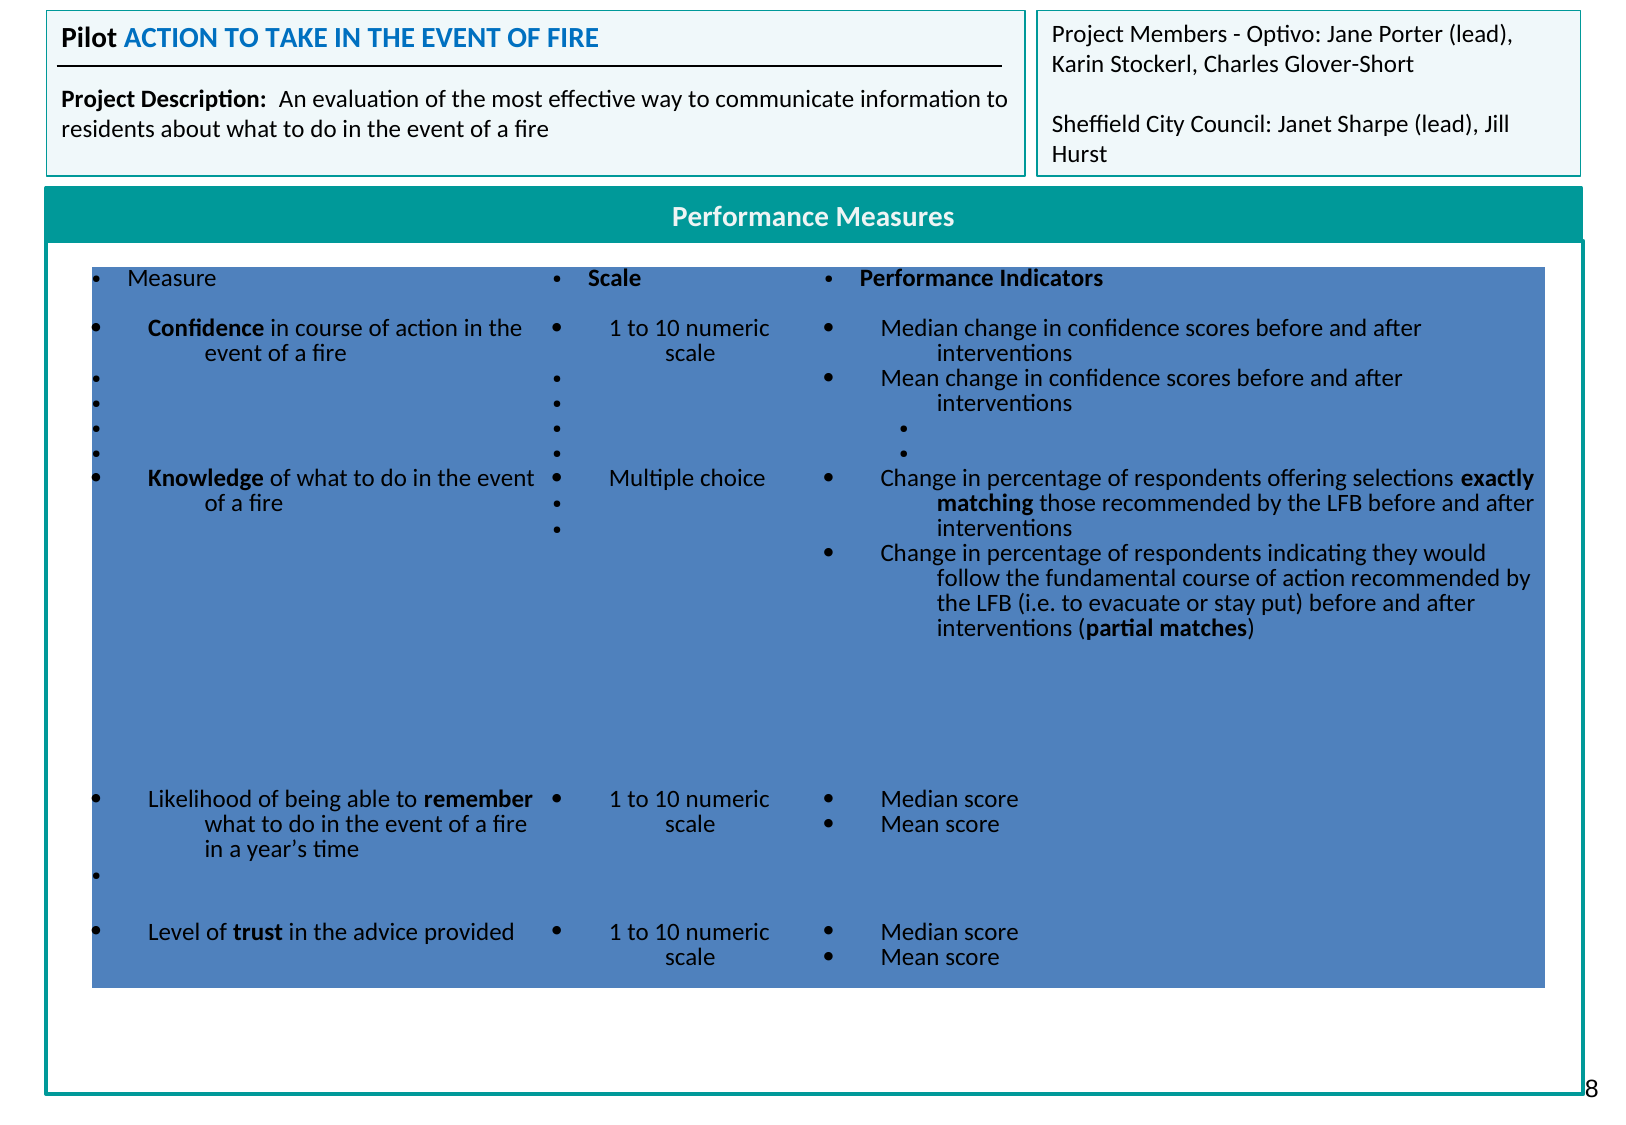

Pilot Action to take in the event of fire
Project Description: An evaluation of the most effective way to communicate information to residents about what to do in the event of a fire
Project Members - Optivo: Jane Porter (lead), Karin Stockerl, Charles Glover-Short
Sheffield City Council: Janet Sharpe (lead), Jill Hurst
Performance Measures
| Measure | Scale | Performance Indicators |
| --- | --- | --- |
| Confidence in course of action in the event of a fire       Knowledge of what to do in the event of a fire | 1 to 10 numeric scale       Multiple choice | Median change in confidence scores before and after interventions Mean change in confidence scores before and after interventions   Change in percentage of respondents offering selections exactly matching those recommended by the LFB before and after interventions Change in percentage of respondents indicating they would follow the fundamental course of action recommended by the LFB (i.e. to evacuate or stay put) before and after interventions (partial matches) |
| Likelihood of being able to remember what to do in the event of a fire in a year’s time | 1 to 10 numeric scale | Median score Mean score |
| Level of trust in the advice provided | 1 to 10 numeric scale | Median score Mean score |